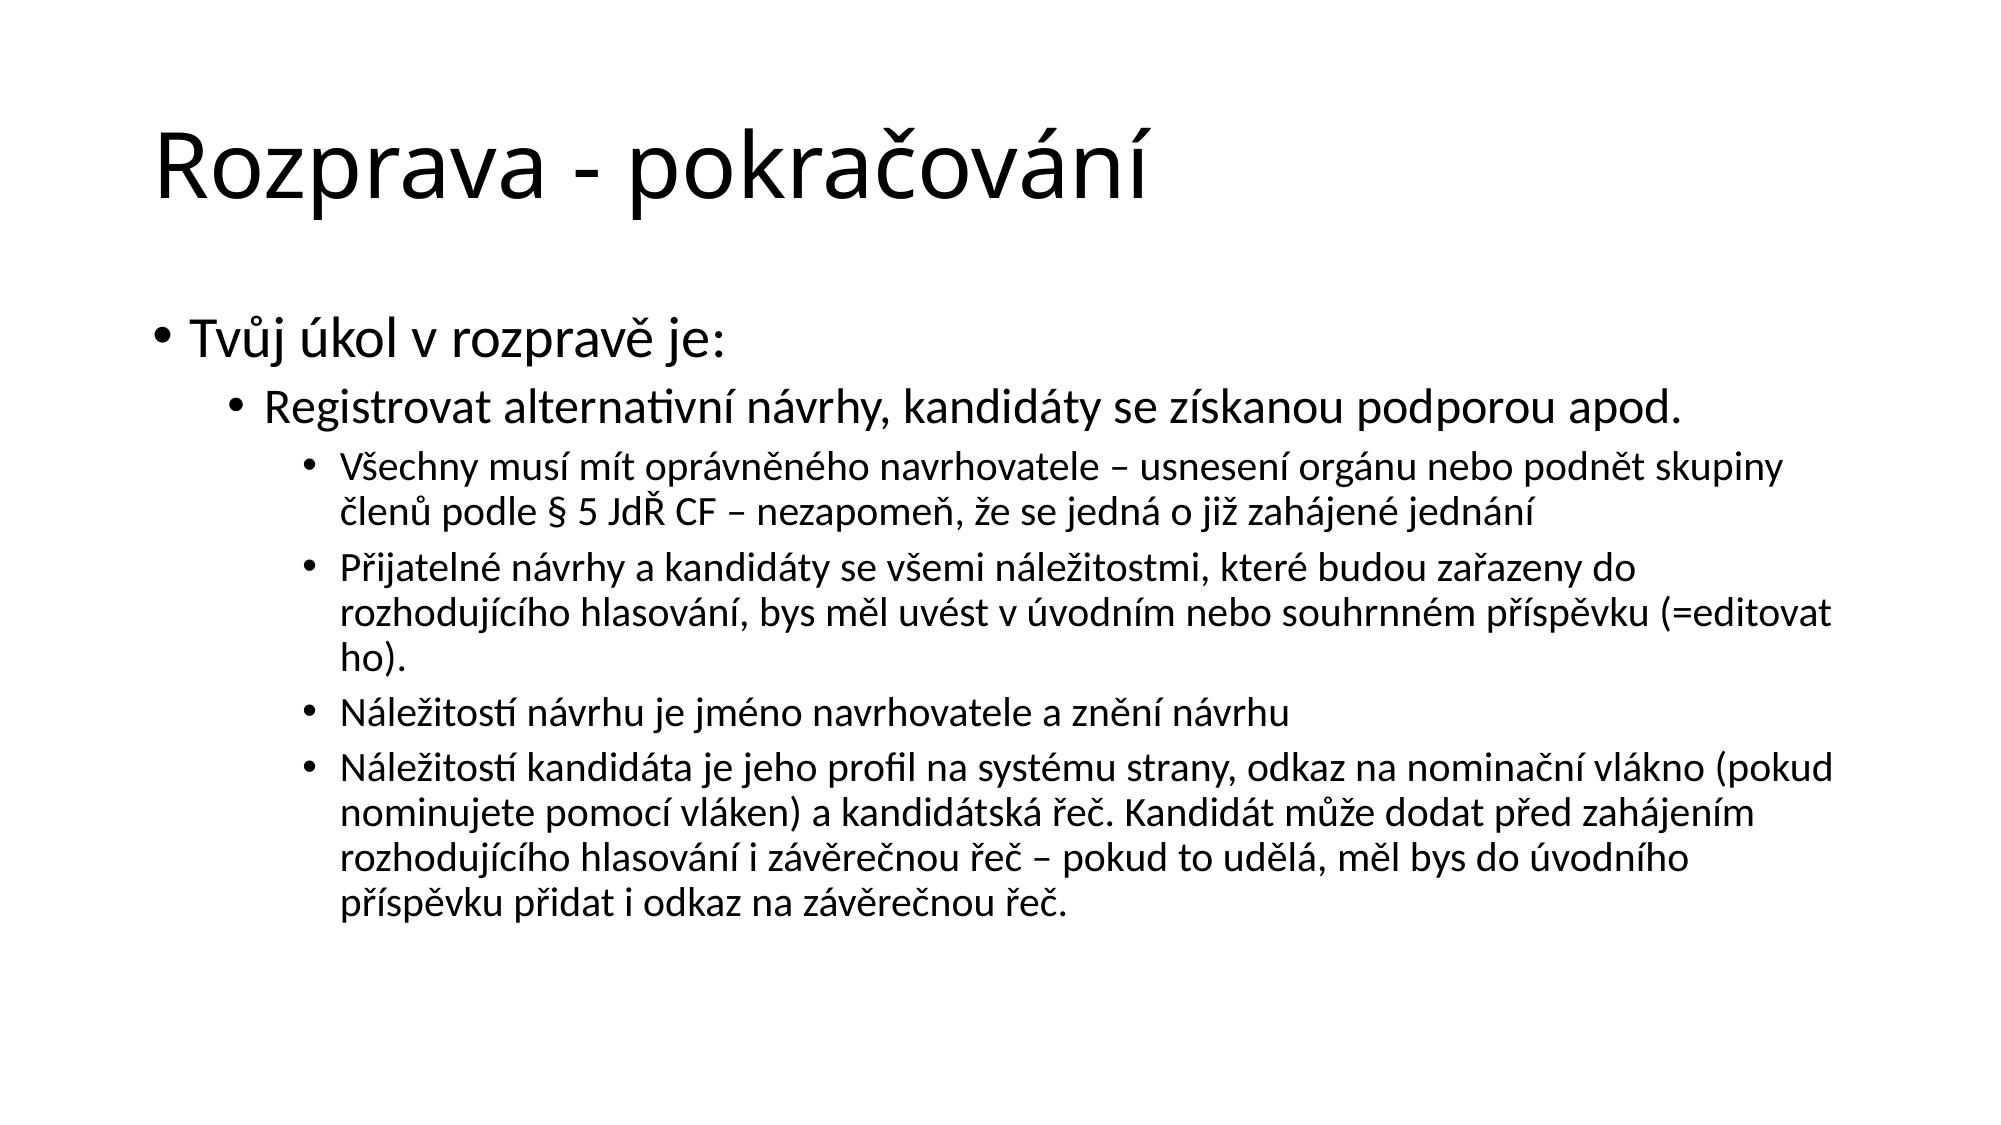

# Rozprava - pokračování
Tvůj úkol v rozpravě je:
Registrovat alternativní návrhy, kandidáty se získanou podporou apod.
Všechny musí mít oprávněného navrhovatele – usnesení orgánu nebo podnět skupiny členů podle § 5 JdŘ CF – nezapomeň, že se jedná o již zahájené jednání
Přijatelné návrhy a kandidáty se všemi náležitostmi, které budou zařazeny do rozhodujícího hlasování, bys měl uvést v úvodním nebo souhrnném příspěvku (=editovat ho).
Náležitostí návrhu je jméno navrhovatele a znění návrhu
Náležitostí kandidáta je jeho profil na systému strany, odkaz na nominační vlákno (pokud nominujete pomocí vláken) a kandidátská řeč. Kandidát může dodat před zahájením rozhodujícího hlasování i závěrečnou řeč – pokud to udělá, měl bys do úvodního příspěvku přidat i odkaz na závěrečnou řeč.